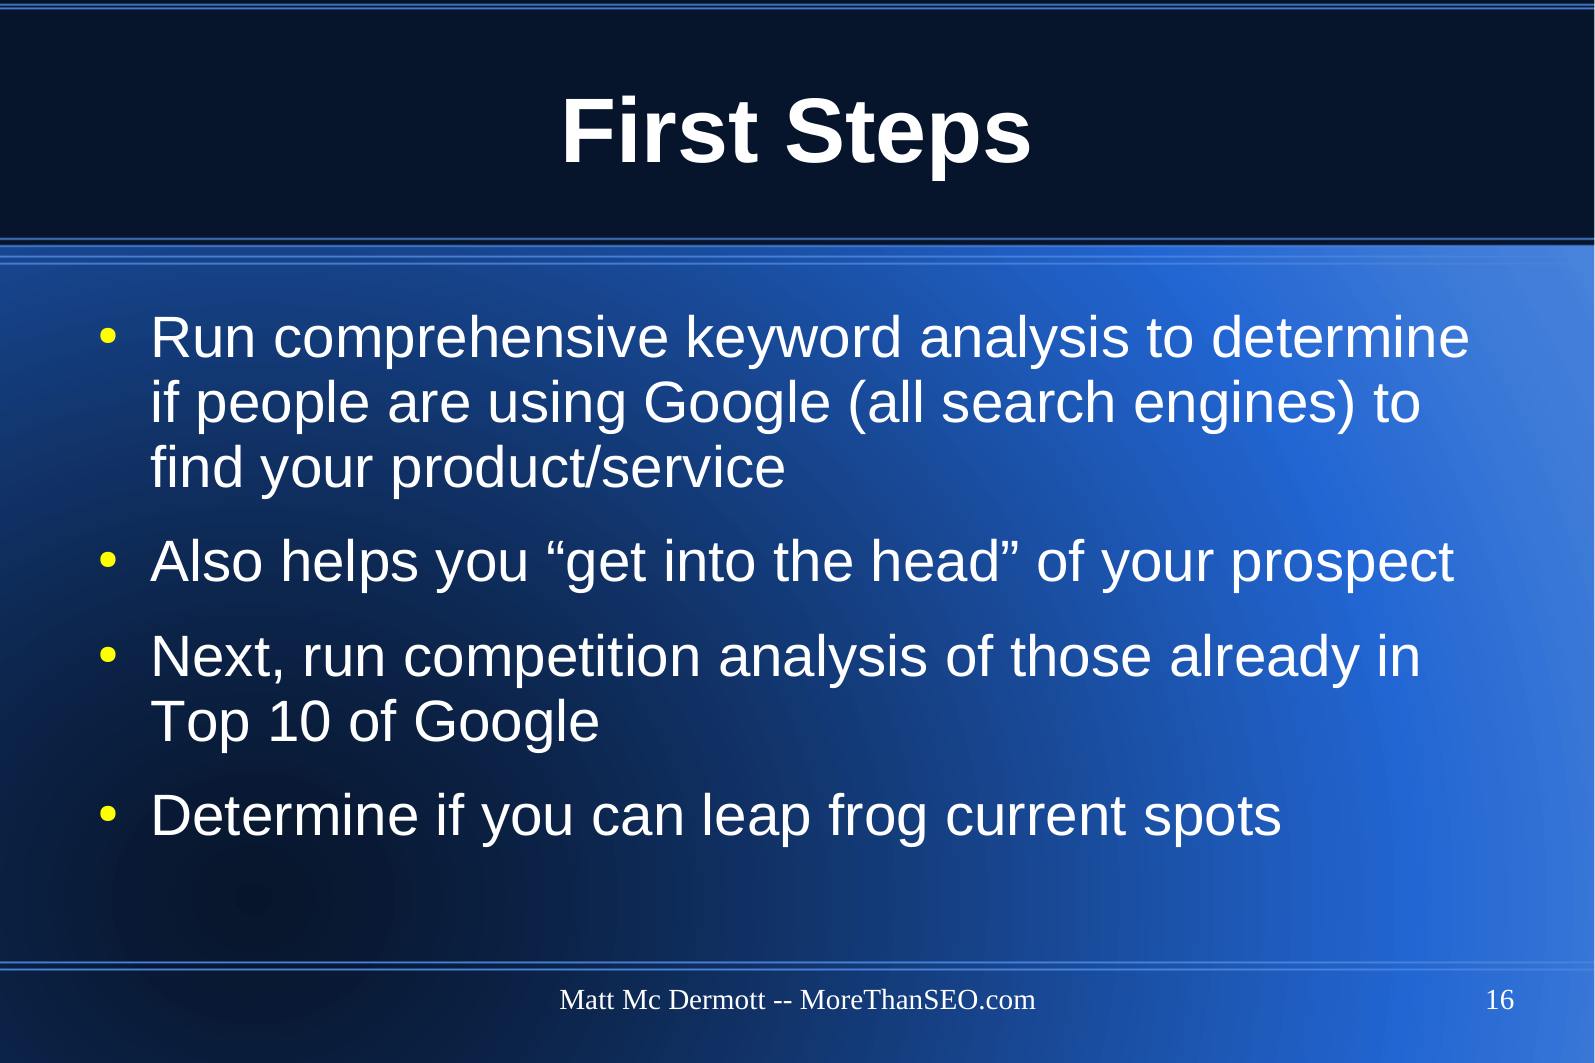

# First Steps
Run comprehensive keyword analysis to determine if people are using Google (all search engines) to find your product/service
Also helps you “get into the head” of your prospect
Next, run competition analysis of those already in Top 10 of Google
Determine if you can leap frog current spots
Matt Mc Dermott -- MoreThanSEO.com
16